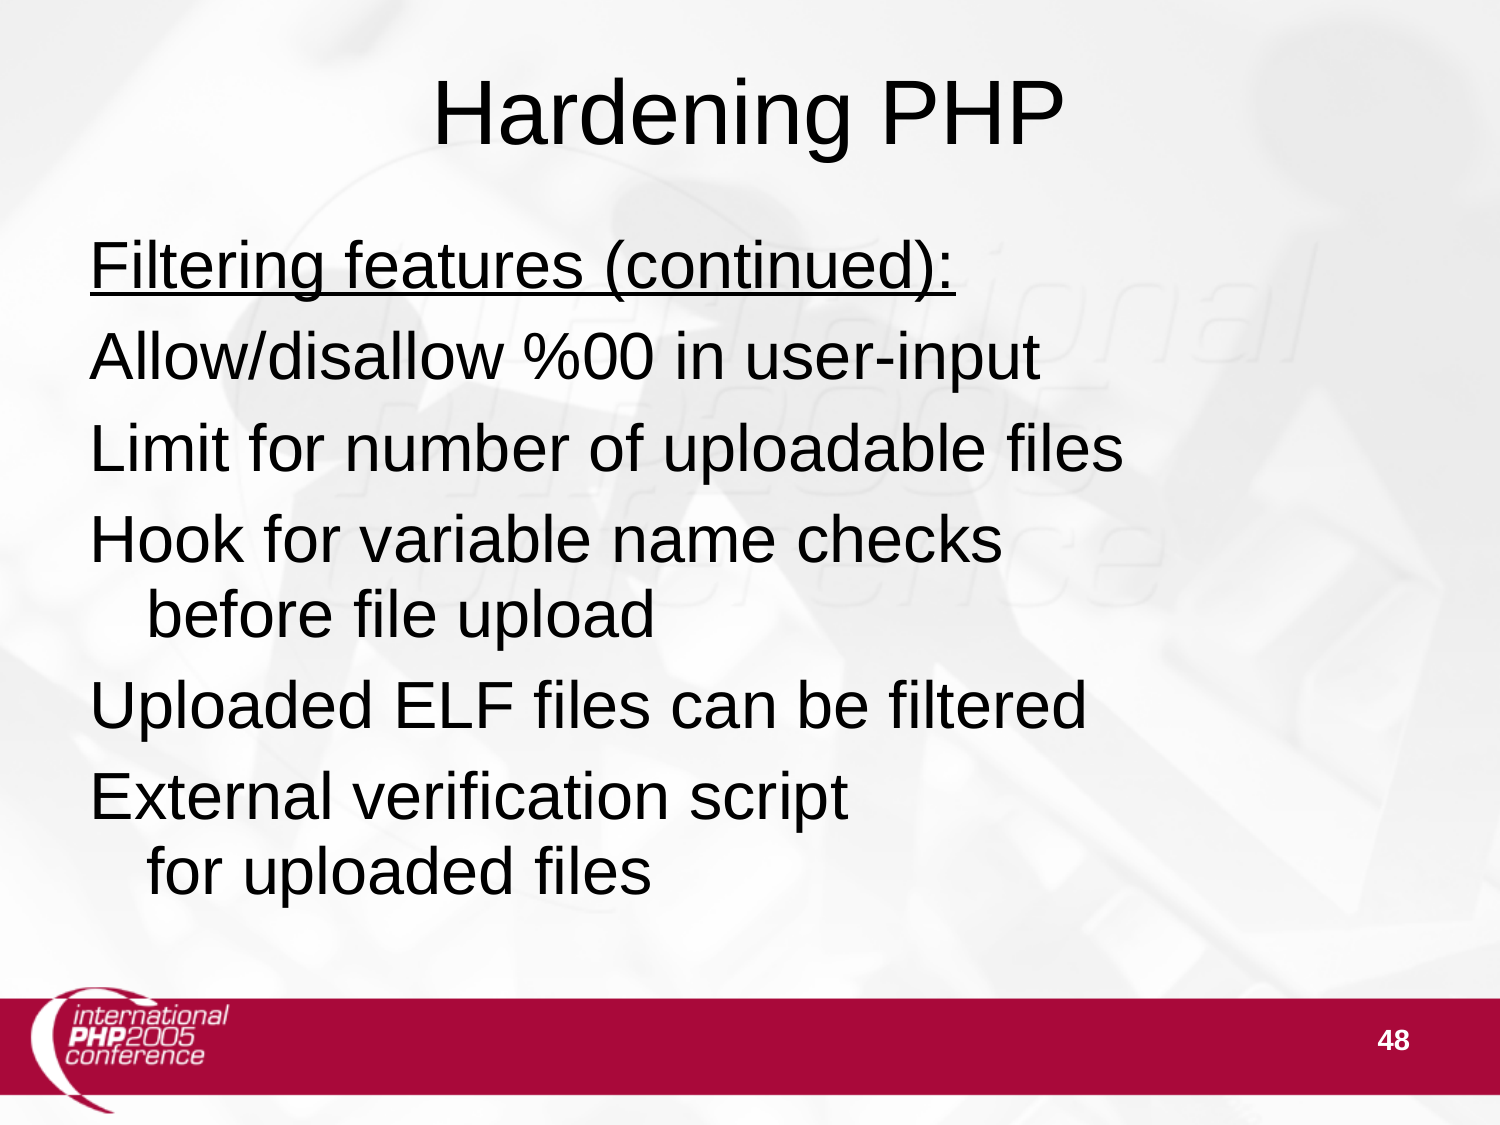

# Hardening PHP
Filtering features (continued):
Allow/disallow %00 in user-input
Limit for number of uploadable files
Hook for variable name checks
before file upload
Uploaded ELF files can be filtered
External verification script
for uploaded files
48